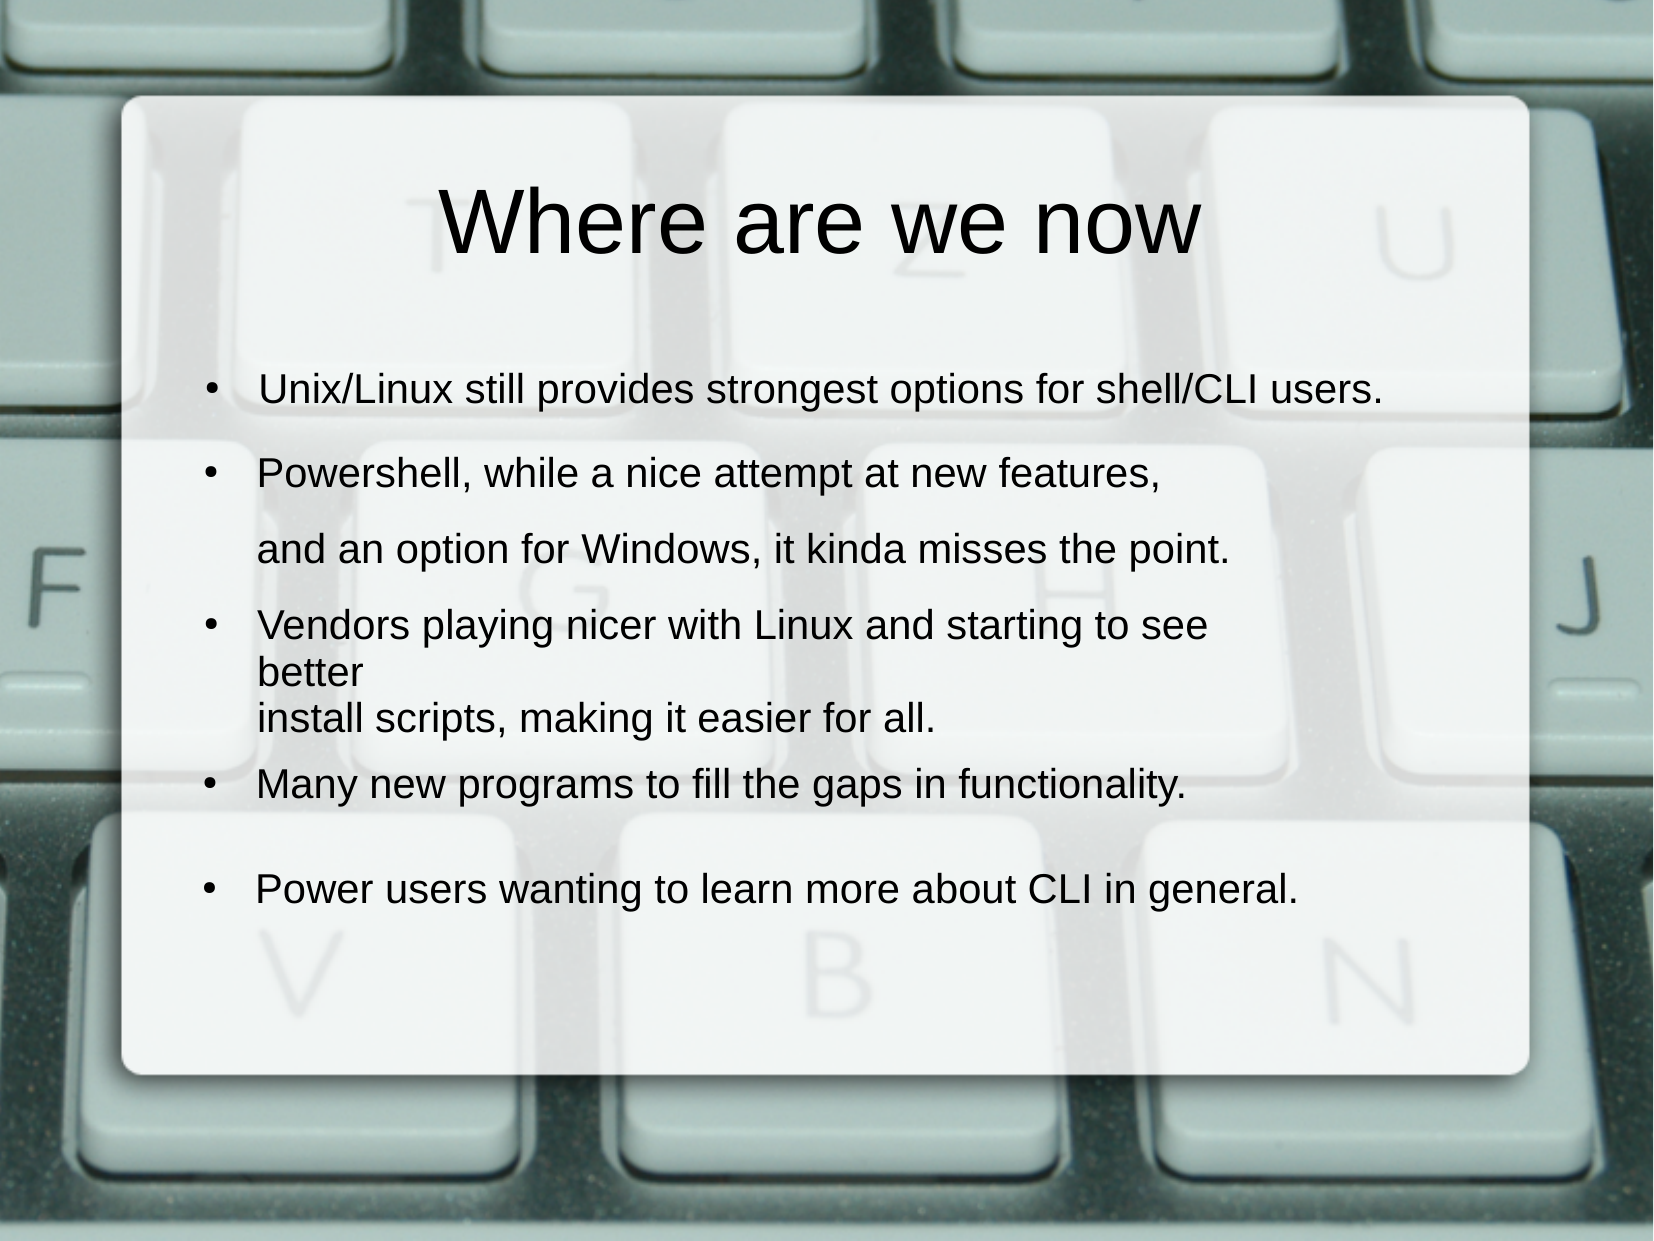

# Where are we now
Unix/Linux still provides strongest options for shell/CLI users.
Powershell, while a nice attempt at new features,
and an option for Windows, it kinda misses the point.
Vendors playing nicer with Linux and starting to see better
install scripts, making it easier for all.
Many new programs to fill the gaps in functionality.
Power users wanting to learn more about CLI in general.